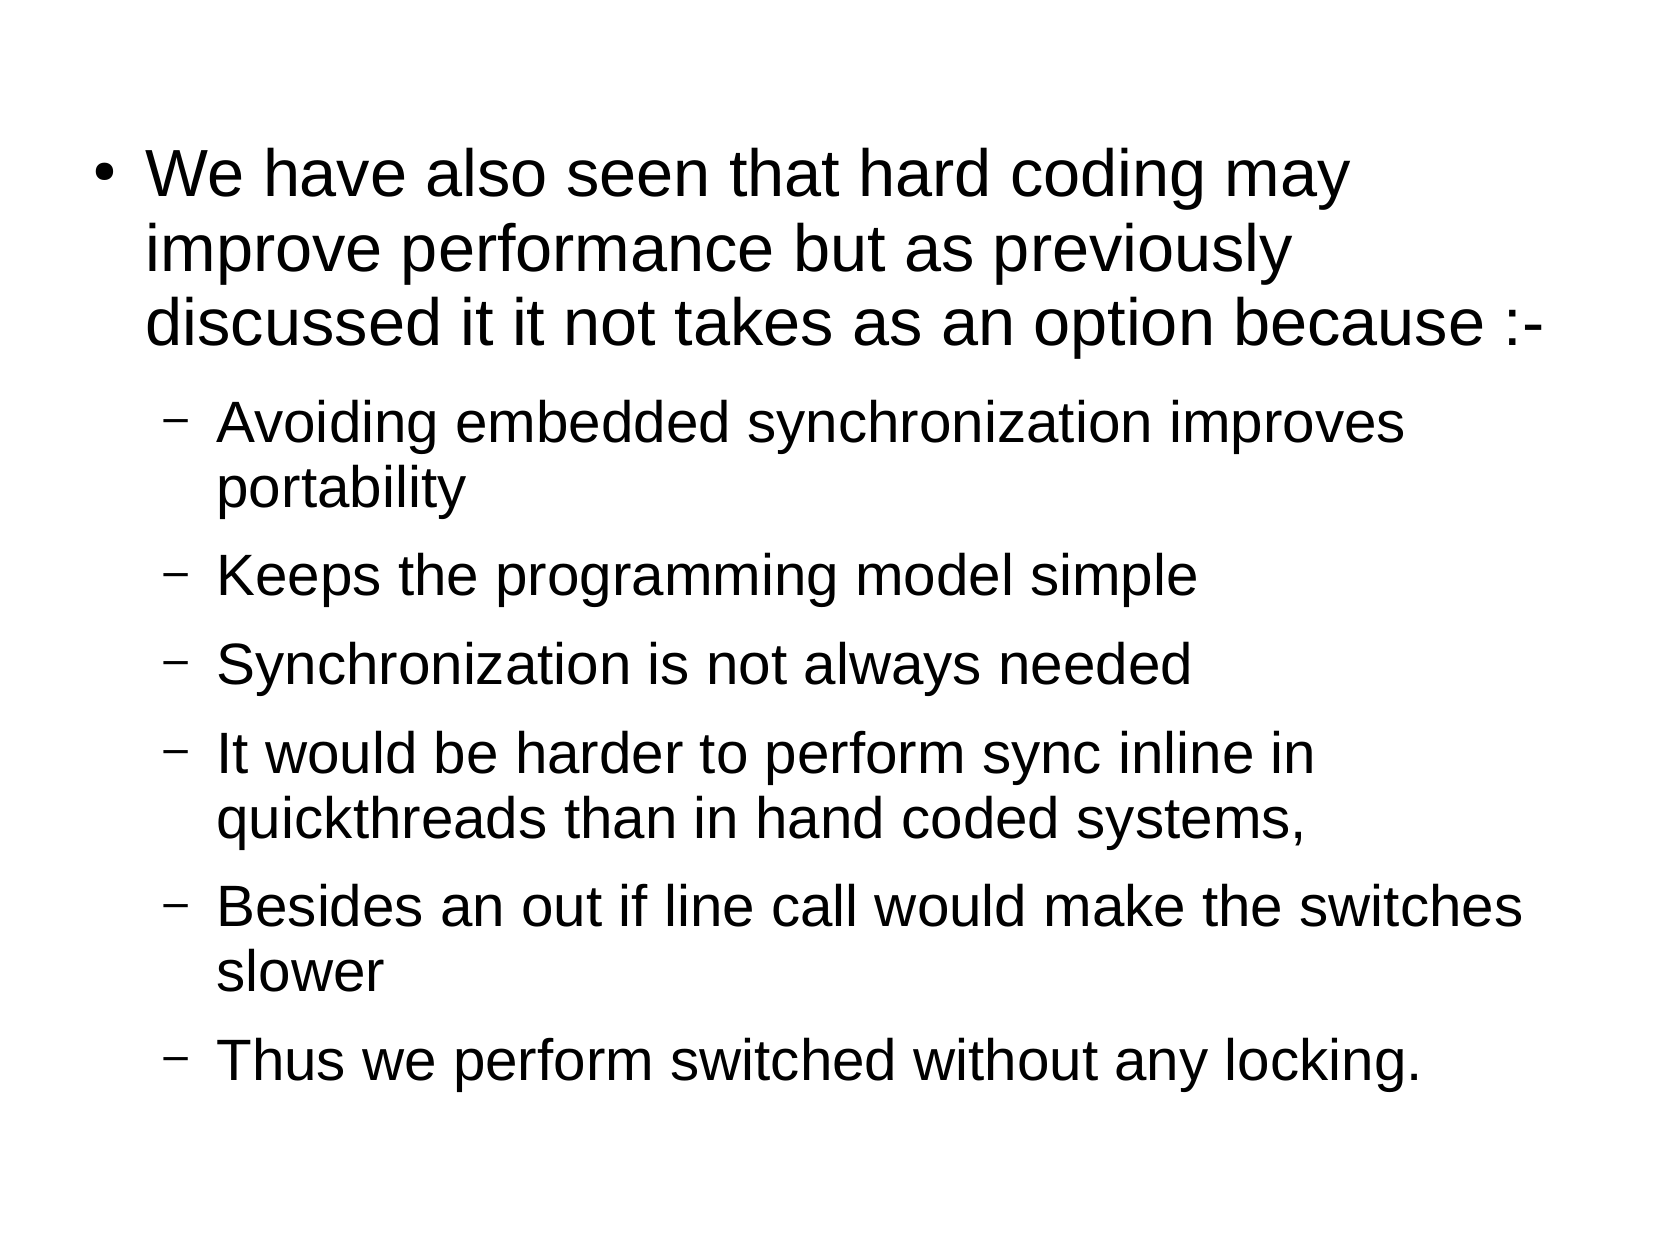

# We have also seen that hard coding may improve performance but as previously discussed it it not takes as an option because :-
Avoiding embedded synchronization improves portability
Keeps the programming model simple
Synchronization is not always needed
It would be harder to perform sync inline in quickthreads than in hand coded systems,
Besides an out if line call would make the switches slower
Thus we perform switched without any locking.